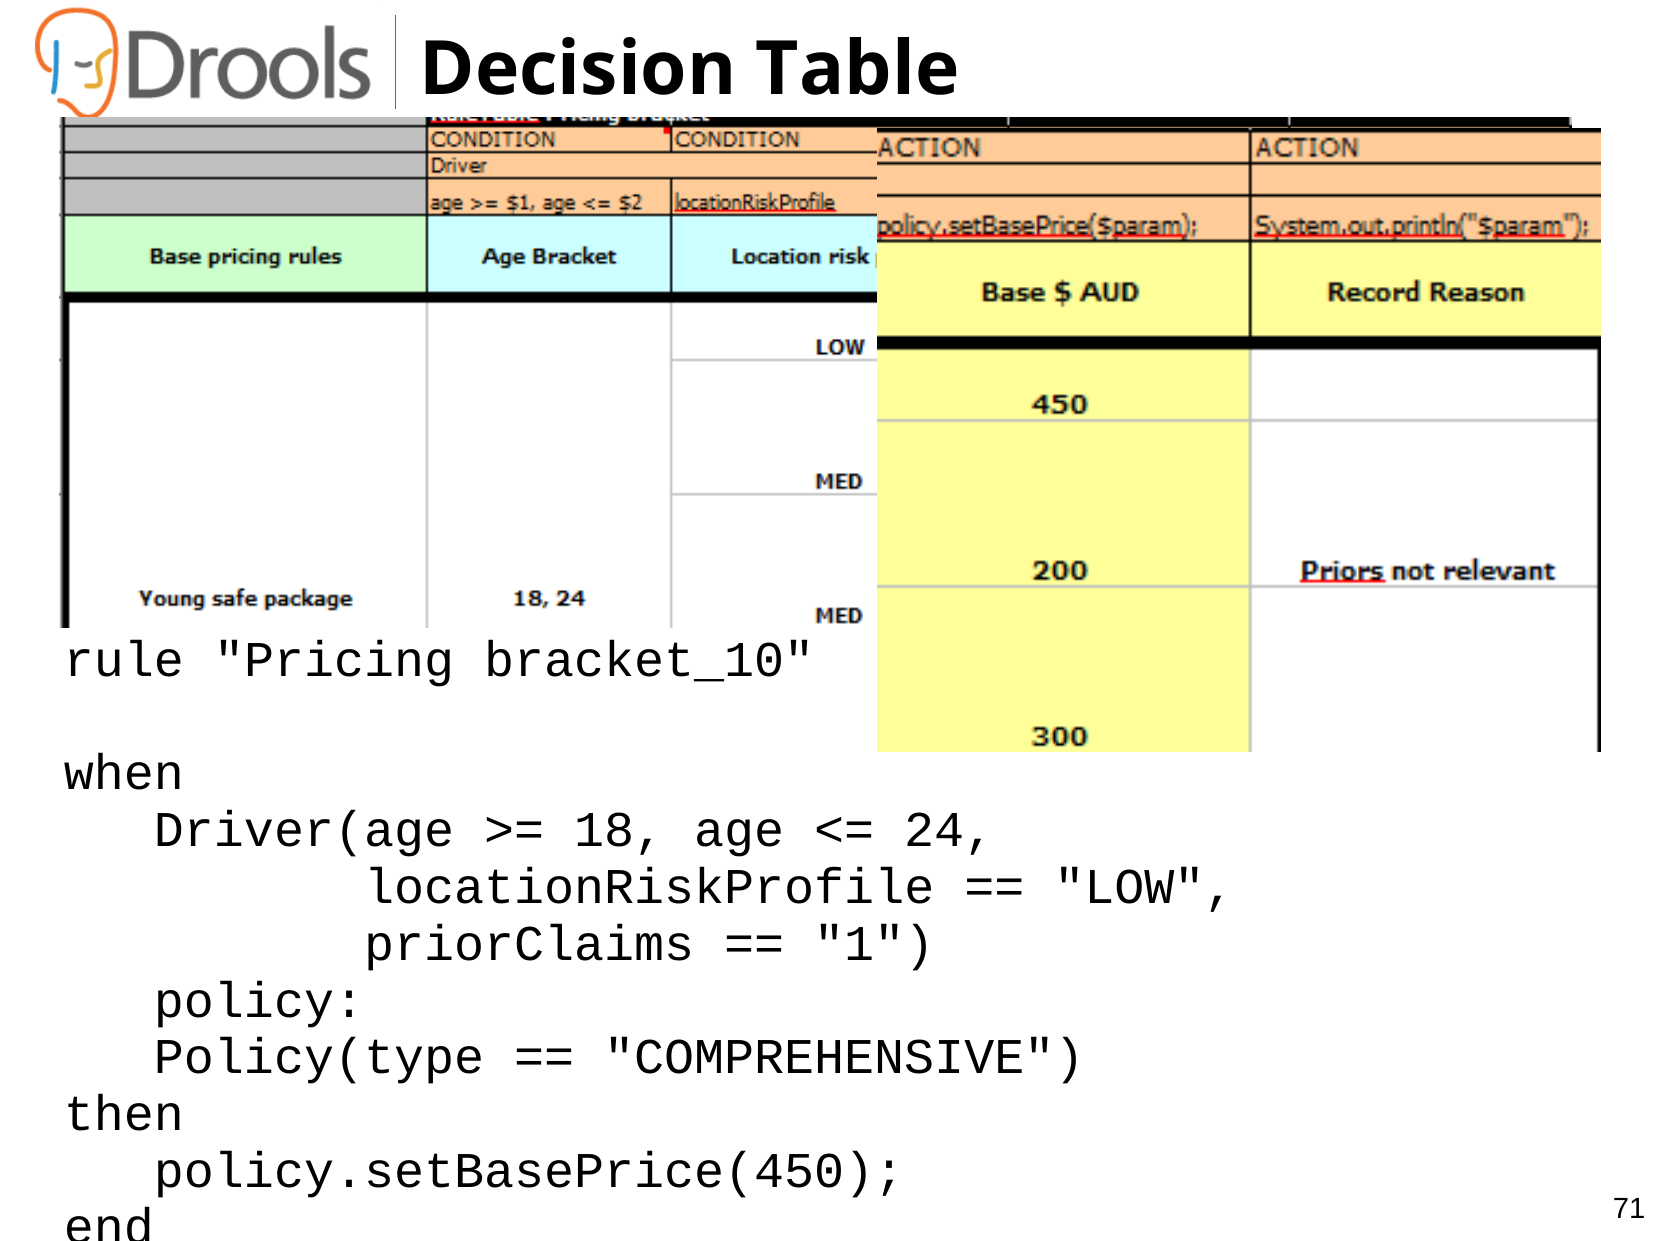

# Decision Table
rule "Pricing bracket_10"
when
 Driver(age >= 18, age <= 24,
 locationRiskProfile == "LOW",
 priorClaims == "1")
 policy:
 Policy(type == "COMPREHENSIVE")
then
 policy.setBasePrice(450);
end